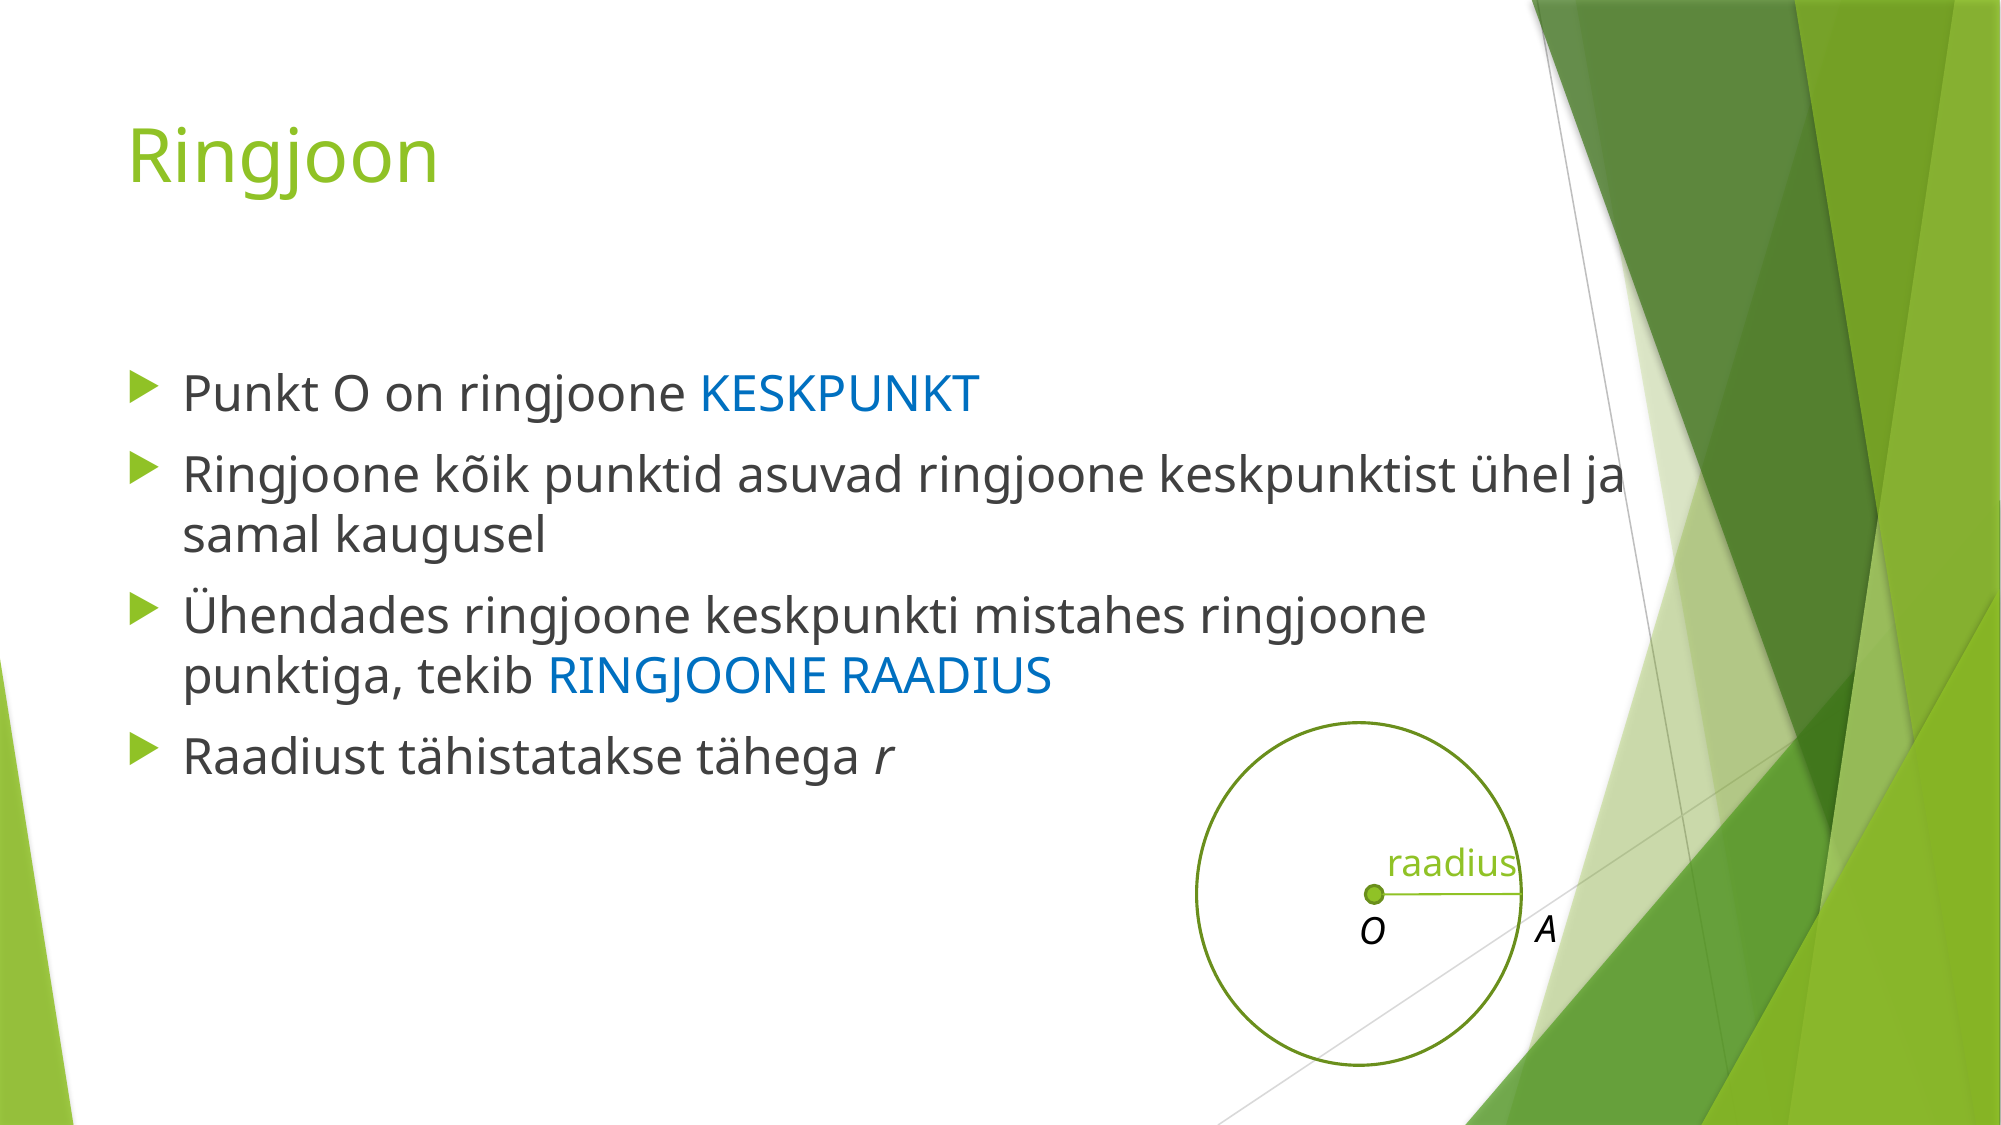

# Ringjoon
Punkt O on ringjoone KESKPUNKT
Ringjoone kõik punktid asuvad ringjoone keskpunktist ühel ja samal kaugusel
Ühendades ringjoone keskpunkti mistahes ringjoone punktiga, tekib RINGJOONE RAADIUS
Raadiust tähistatakse tähega r
raadius
A
O